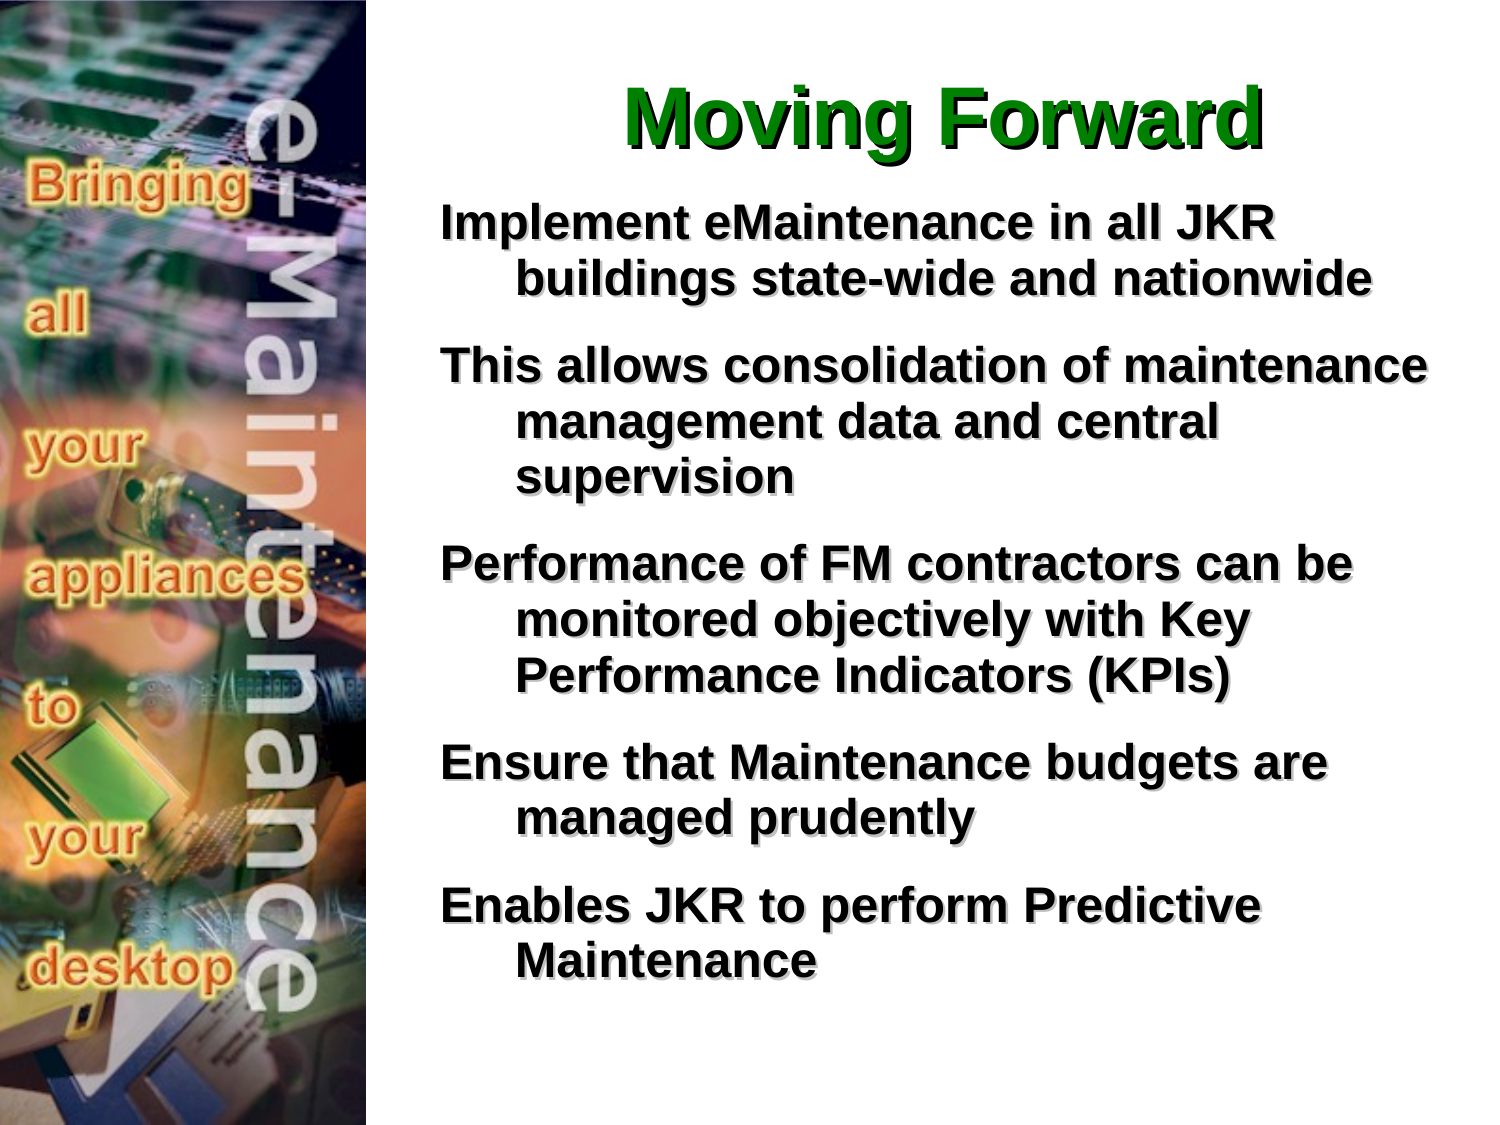

Moving Forward
Implement eMaintenance in all JKR buildings state-wide and nationwide
This allows consolidation of maintenance management data and central supervision
Performance of FM contractors can be monitored objectively with Key Performance Indicators (KPIs)
Ensure that Maintenance budgets are managed prudently
Enables JKR to perform Predictive Maintenance